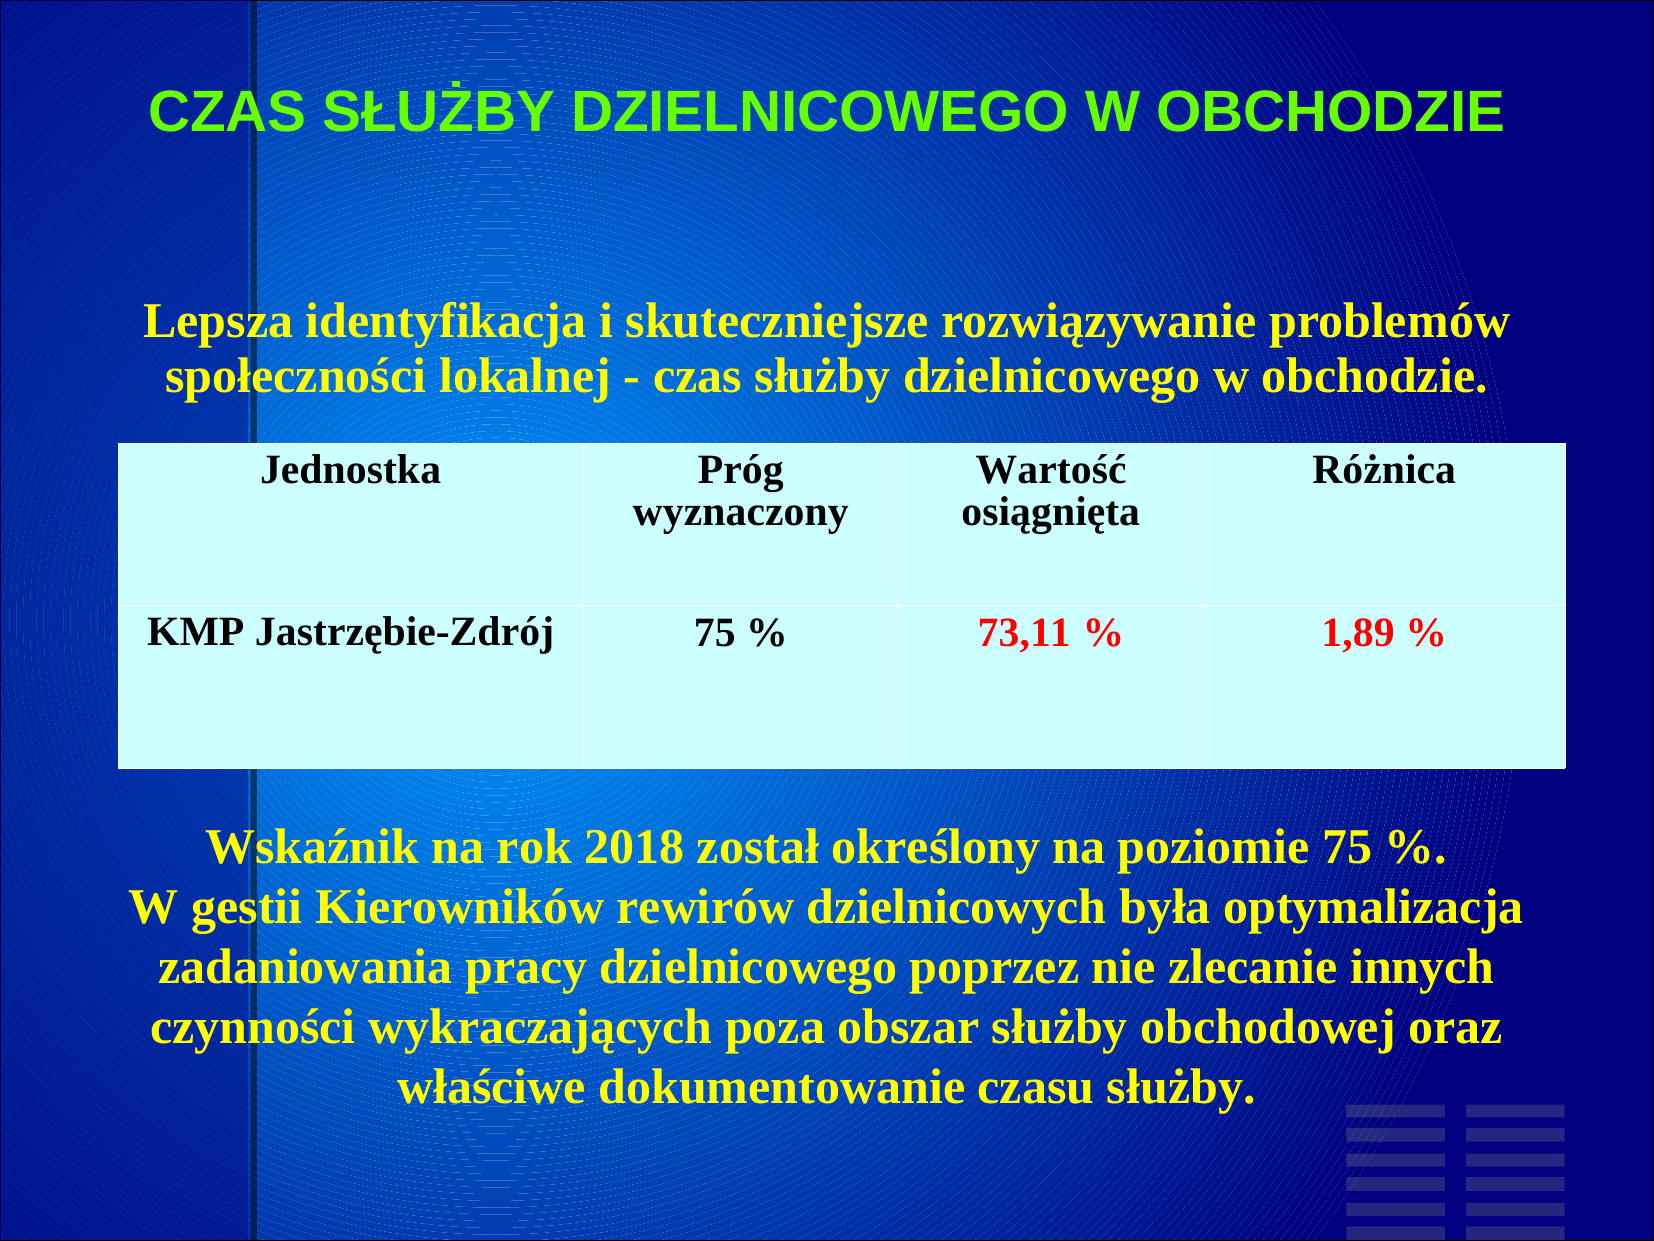

CZAS SŁUŻBY DZIELNICOWEGO W OBCHODZIE
# Lepsza identyfikacja i skuteczniejsze rozwiązywanie problemów społeczności lokalnej - czas służby dzielnicowego w obchodzie.
| Jednostka | Próg wyznaczony | Wartość osiągnięta | Różnica |
| --- | --- | --- | --- |
| KMP Jastrzębie-Zdrój | 75 % | 73,11 % | 1,89 % |
Wskaźnik na rok 2018 został określony na poziomie 75 %.
W gestii Kierowników rewirów dzielnicowych była optymalizacja zadaniowania pracy dzielnicowego poprzez nie zlecanie innych czynności wykraczających poza obszar służby obchodowej oraz właściwe dokumentowanie czasu służby.